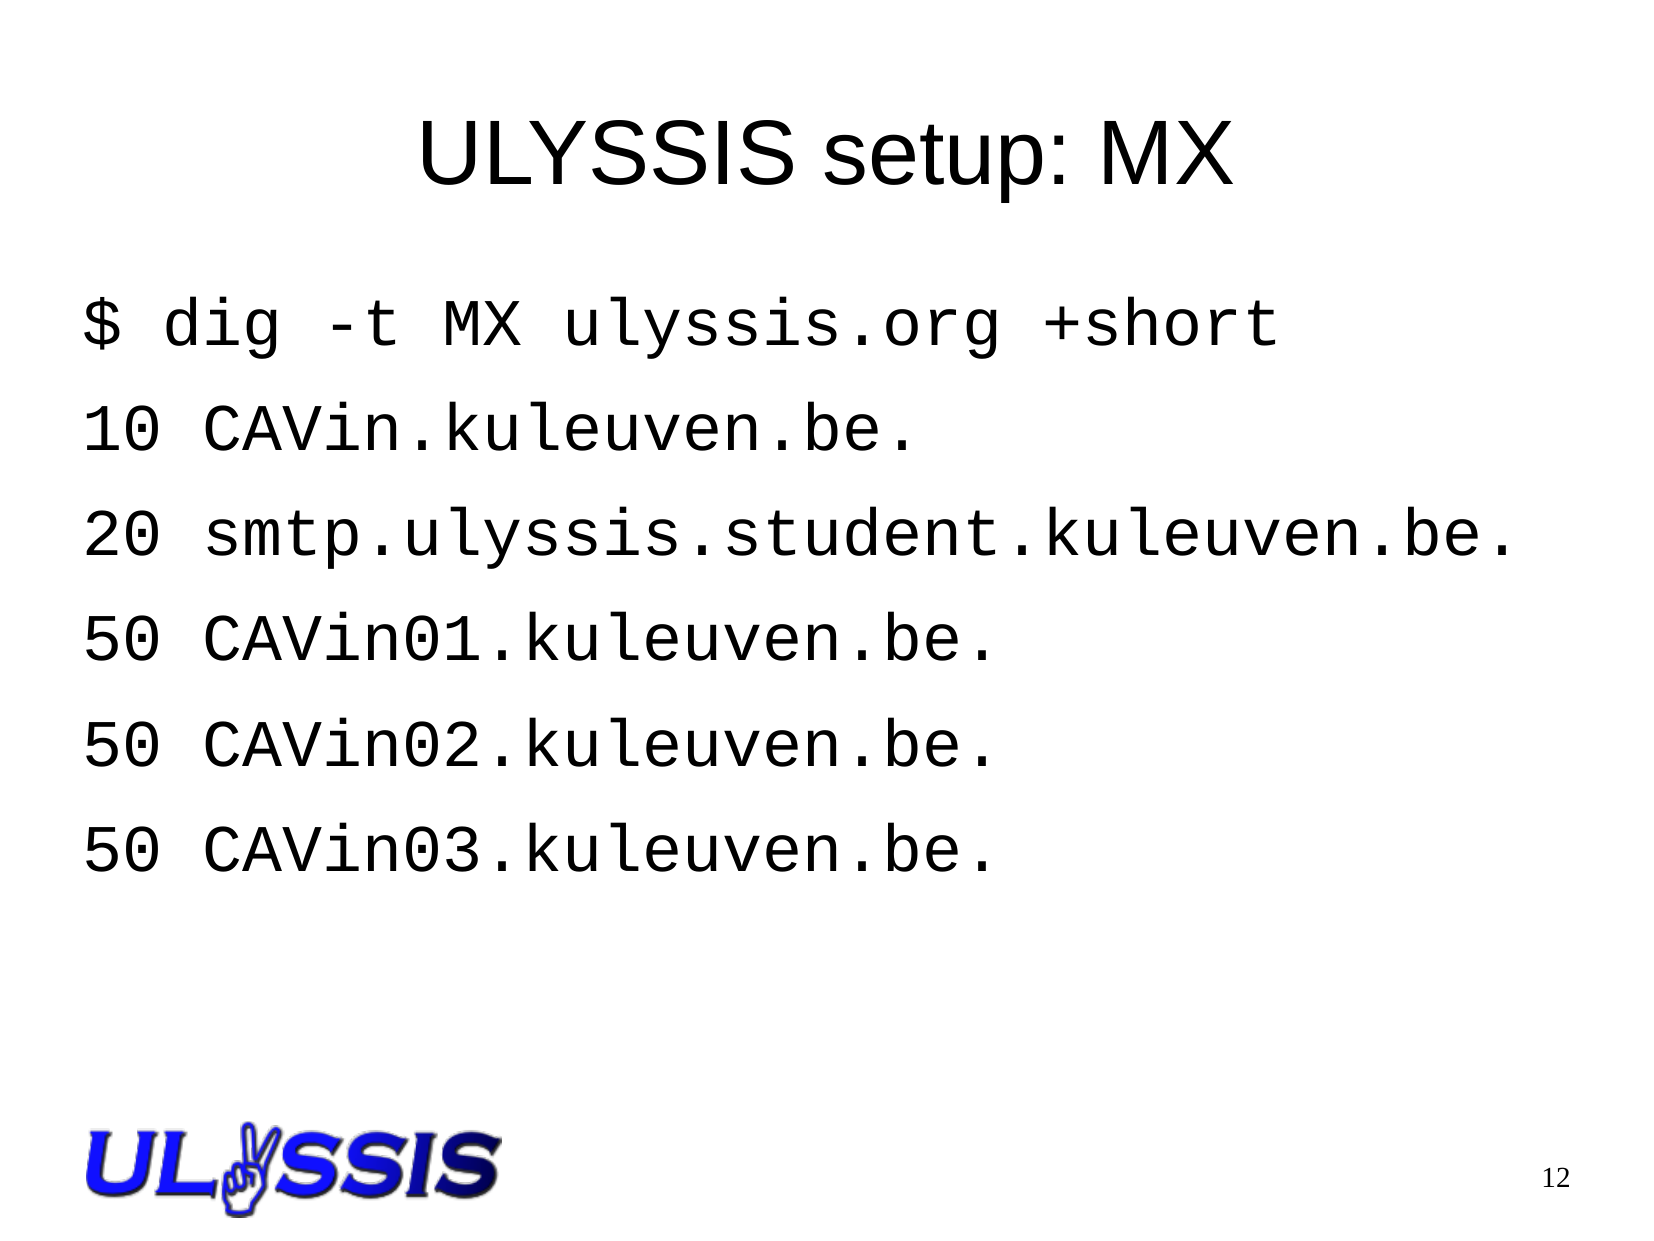

# ULYSSIS setup: MX
$ dig -t MX ulyssis.org +short
10 CAVin.kuleuven.be.
20 smtp.ulyssis.student.kuleuven.be.
50 CAVin01.kuleuven.be.
50 CAVin02.kuleuven.be.
50 CAVin03.kuleuven.be.
12